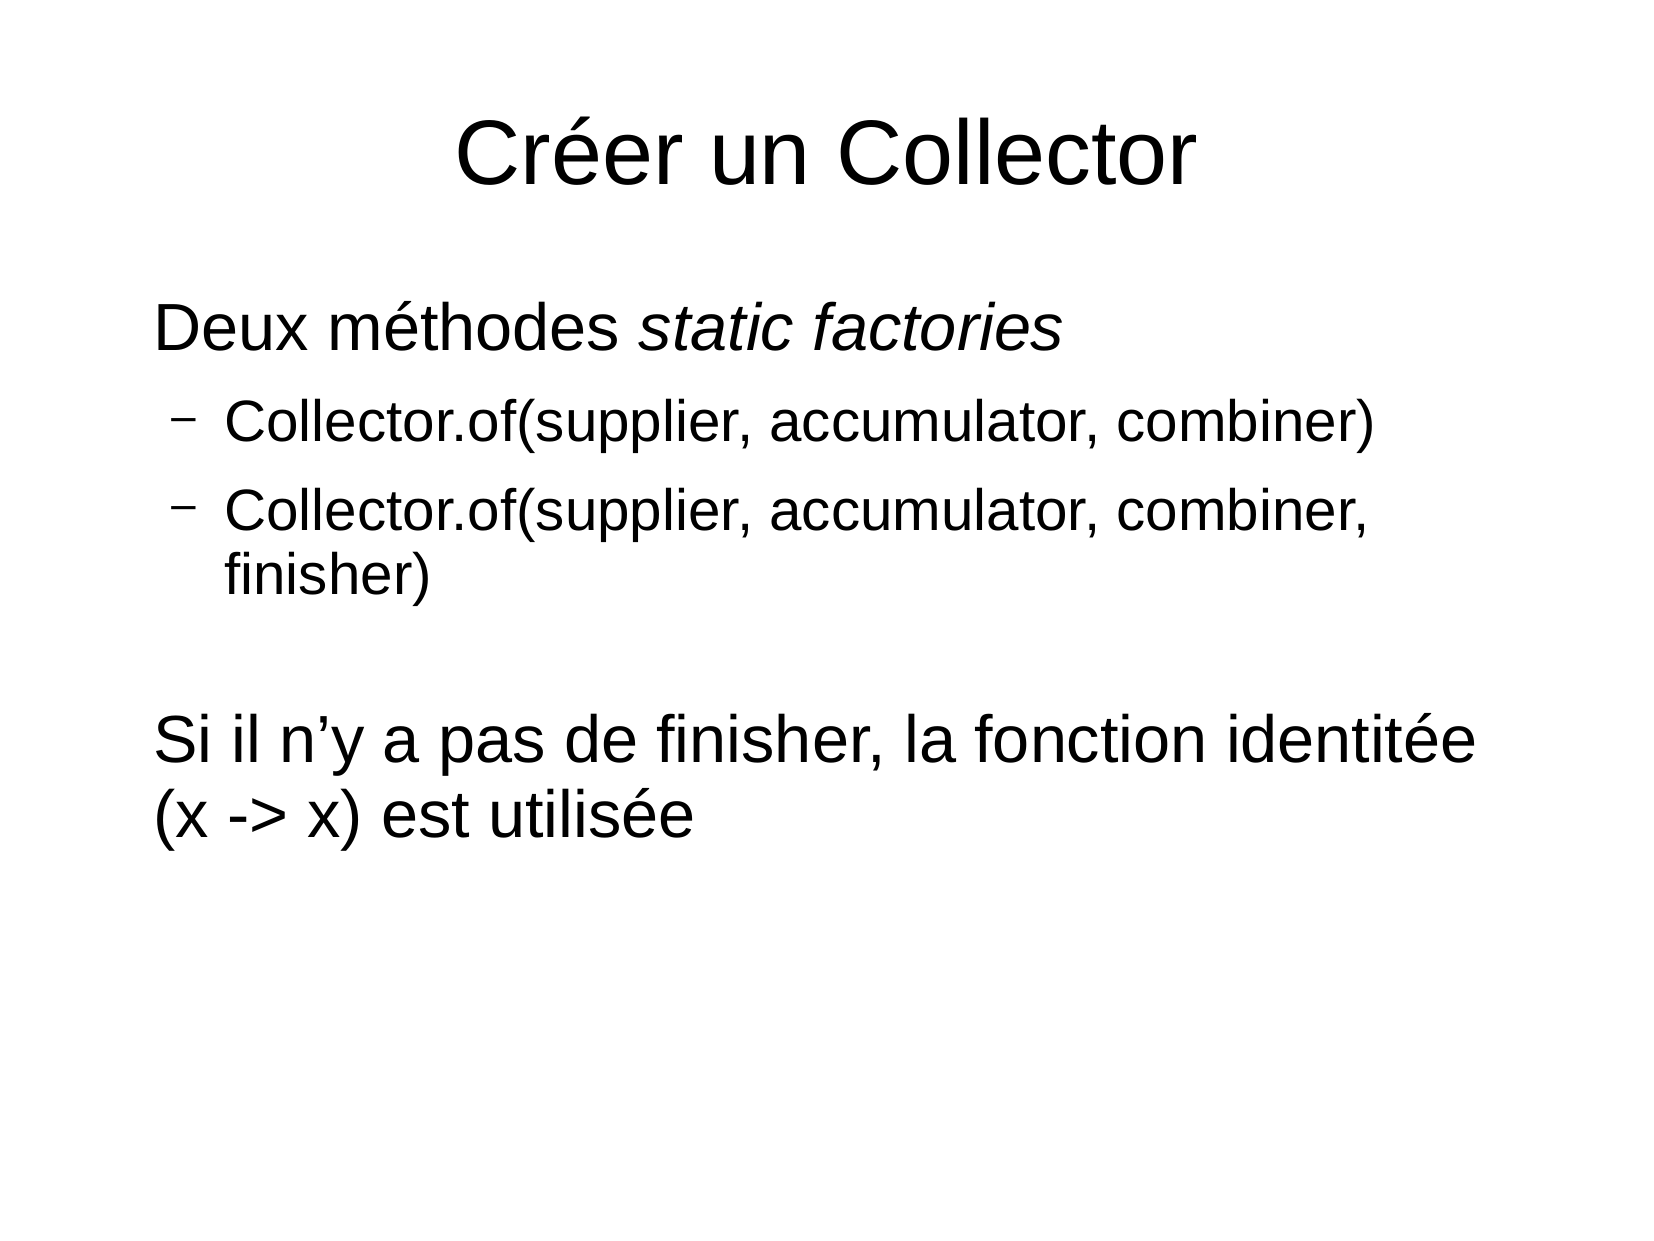

# Créer un Collector
Deux méthodes static factories
Collector.of(supplier, accumulator, combiner)
Collector.of(supplier, accumulator, combiner, finisher)
Si il n’y a pas de finisher, la fonction identitée
(x -> x) est utilisée